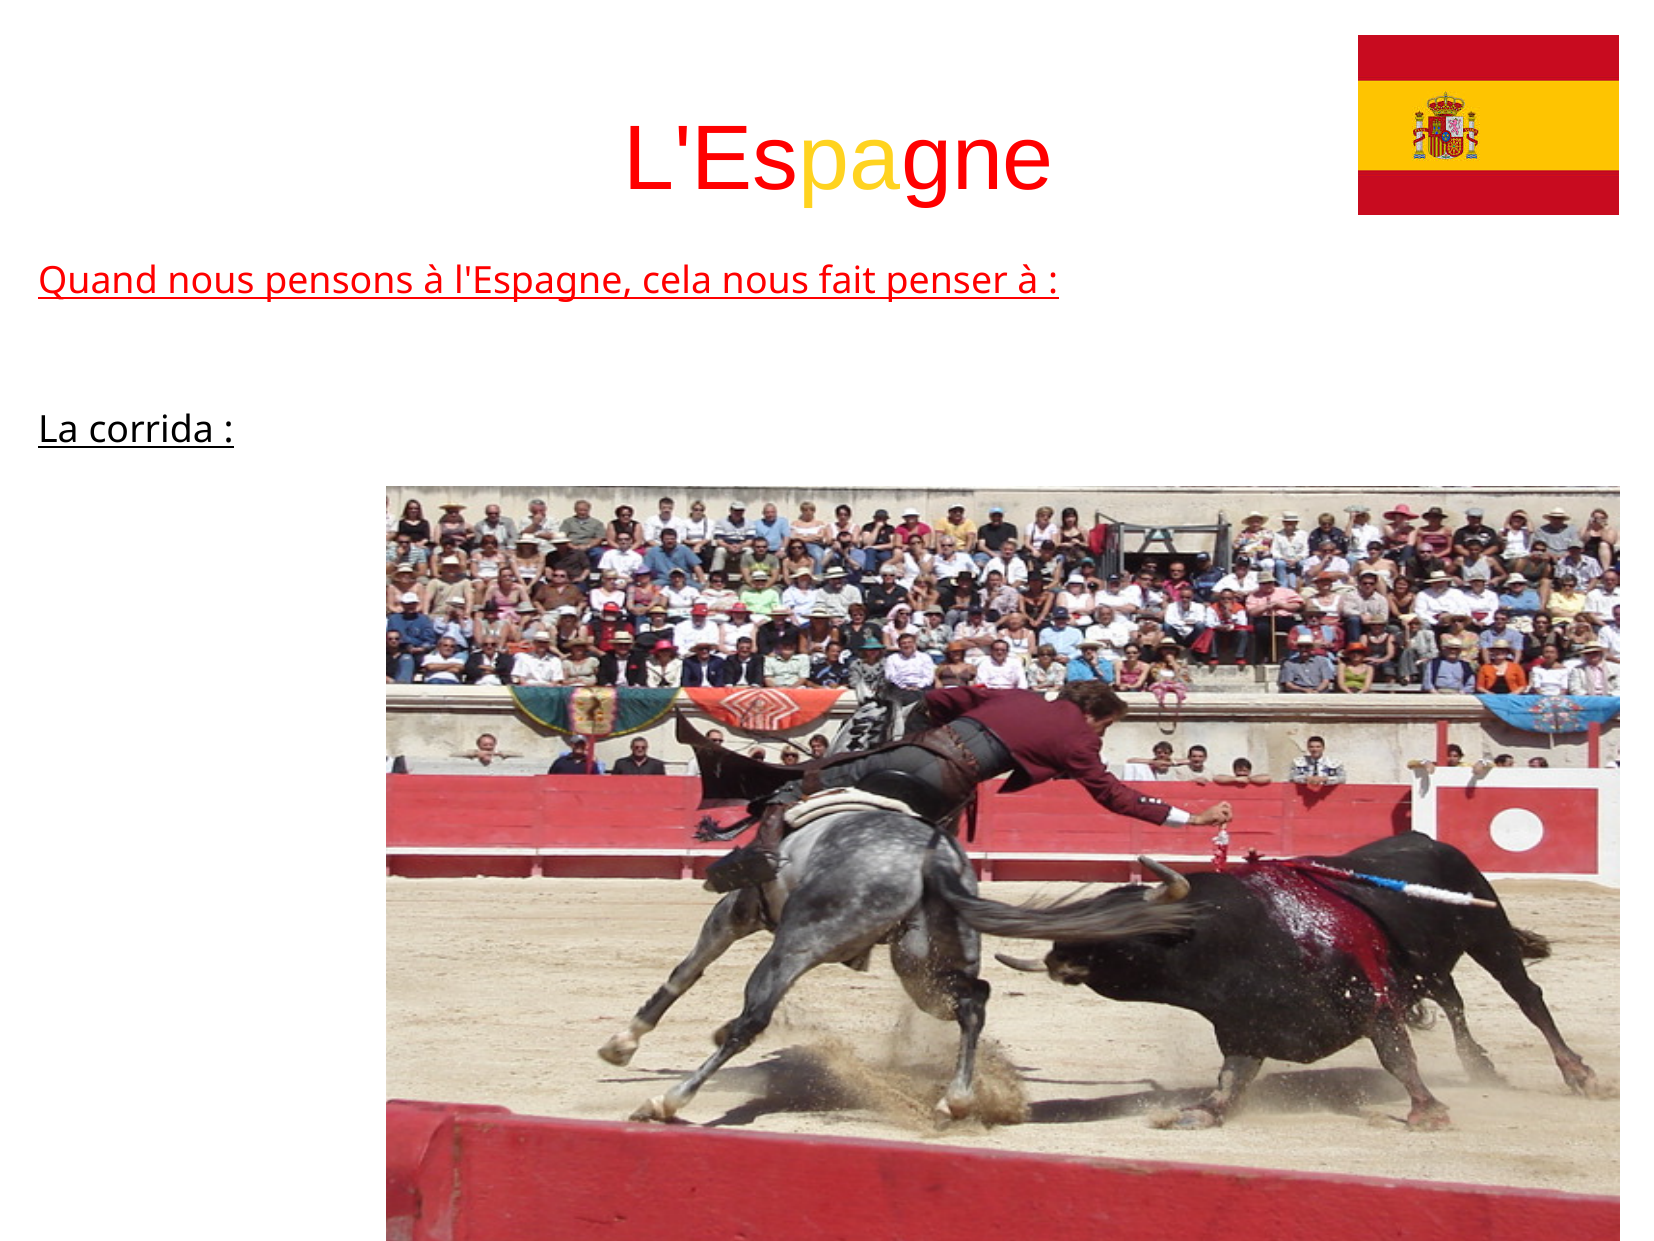

# L'Espagne
Quand nous pensons à l'Espagne, cela nous fait penser à :
La corrida :